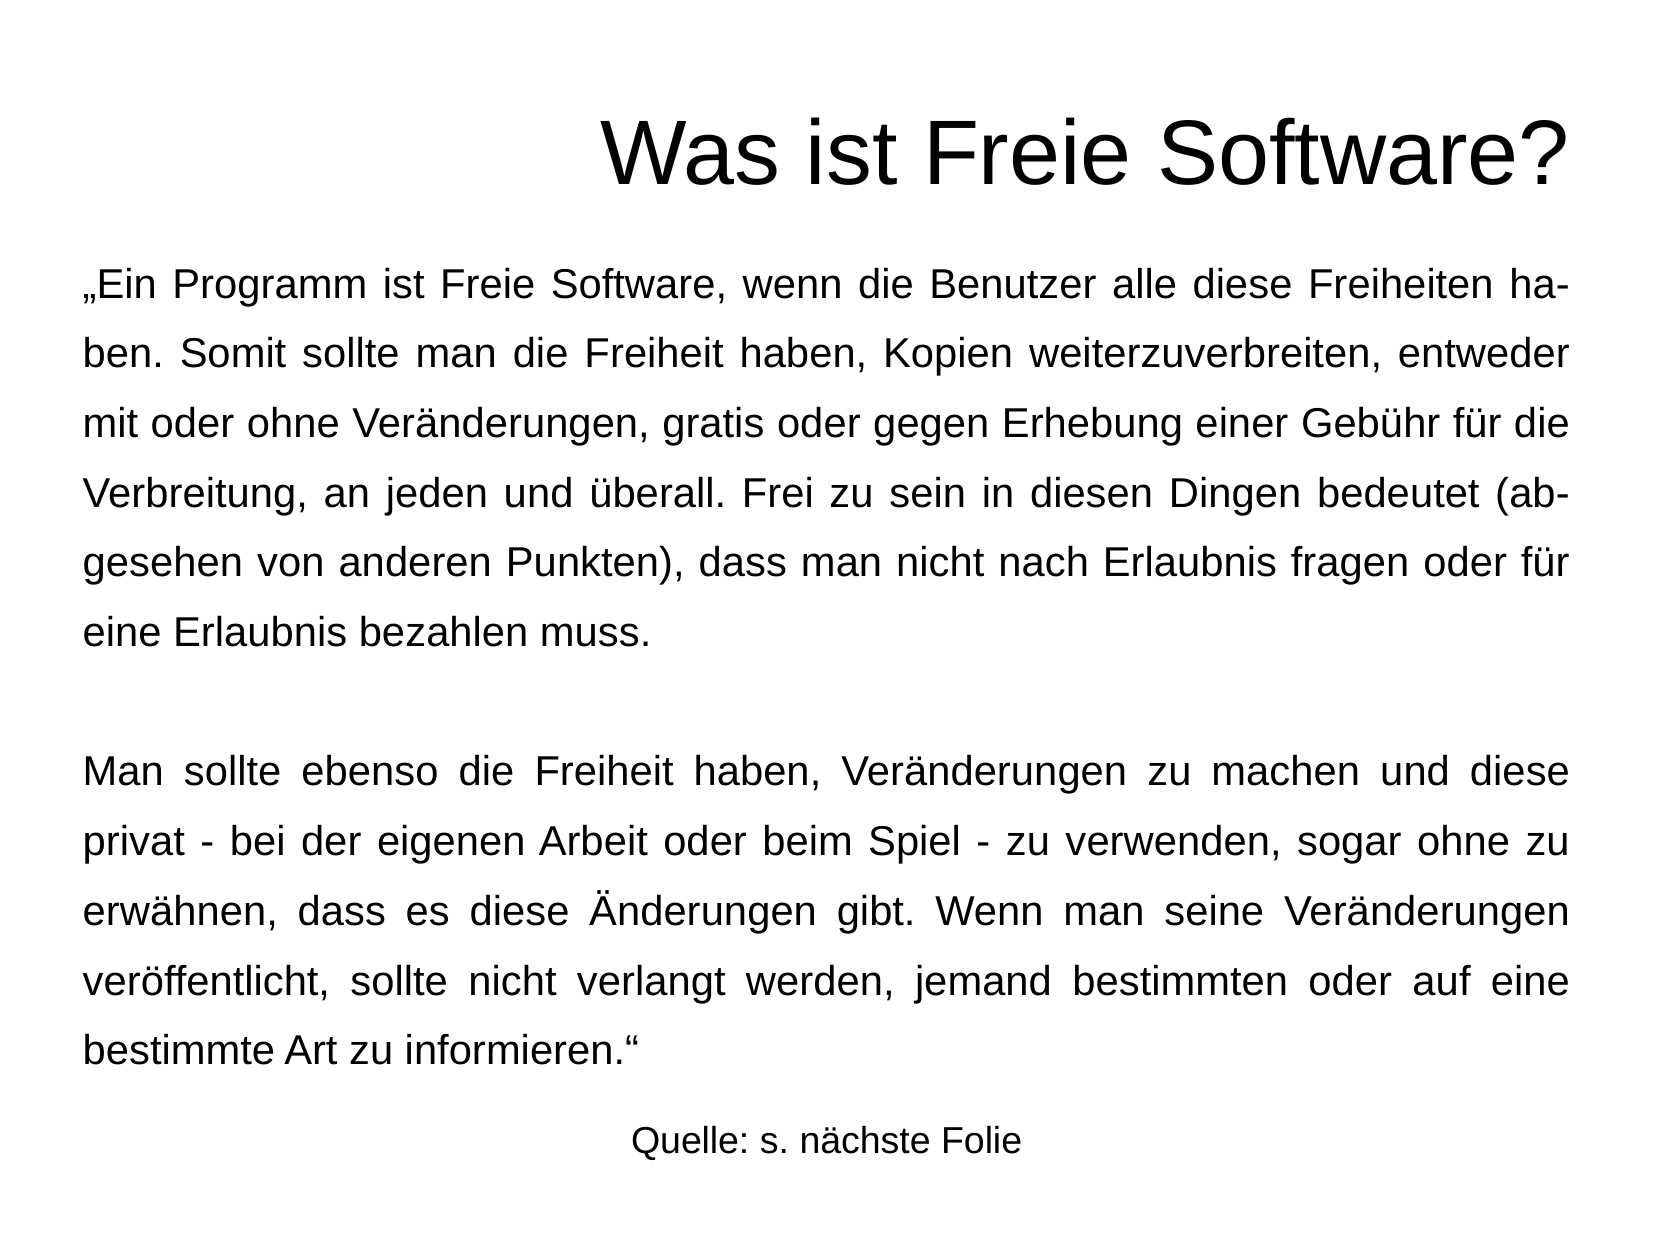

# Was ist Freie Software?
„Ein Programm ist Freie Software, wenn die Benutzer alle diese Freiheiten ha-ben. Somit sollte man die Freiheit haben, Kopien weiterzuverbreiten, entweder mit oder ohne Veränderungen, gratis oder gegen Erhebung einer Gebühr für die Verbreitung, an jeden und überall. Frei zu sein in diesen Dingen bedeutet (ab-gesehen von anderen Punkten), dass man nicht nach Erlaubnis fragen oder für eine Erlaubnis bezahlen muss.
Man sollte ebenso die Freiheit haben, Veränderungen zu machen und diese privat - bei der eigenen Arbeit oder beim Spiel - zu verwenden, sogar ohne zu erwähnen, dass es diese Änderungen gibt. Wenn man seine Veränderungen veröffentlicht, sollte nicht verlangt werden, jemand bestimmten oder auf eine bestimmte Art zu informieren.“
Quelle: s. nächste Folie